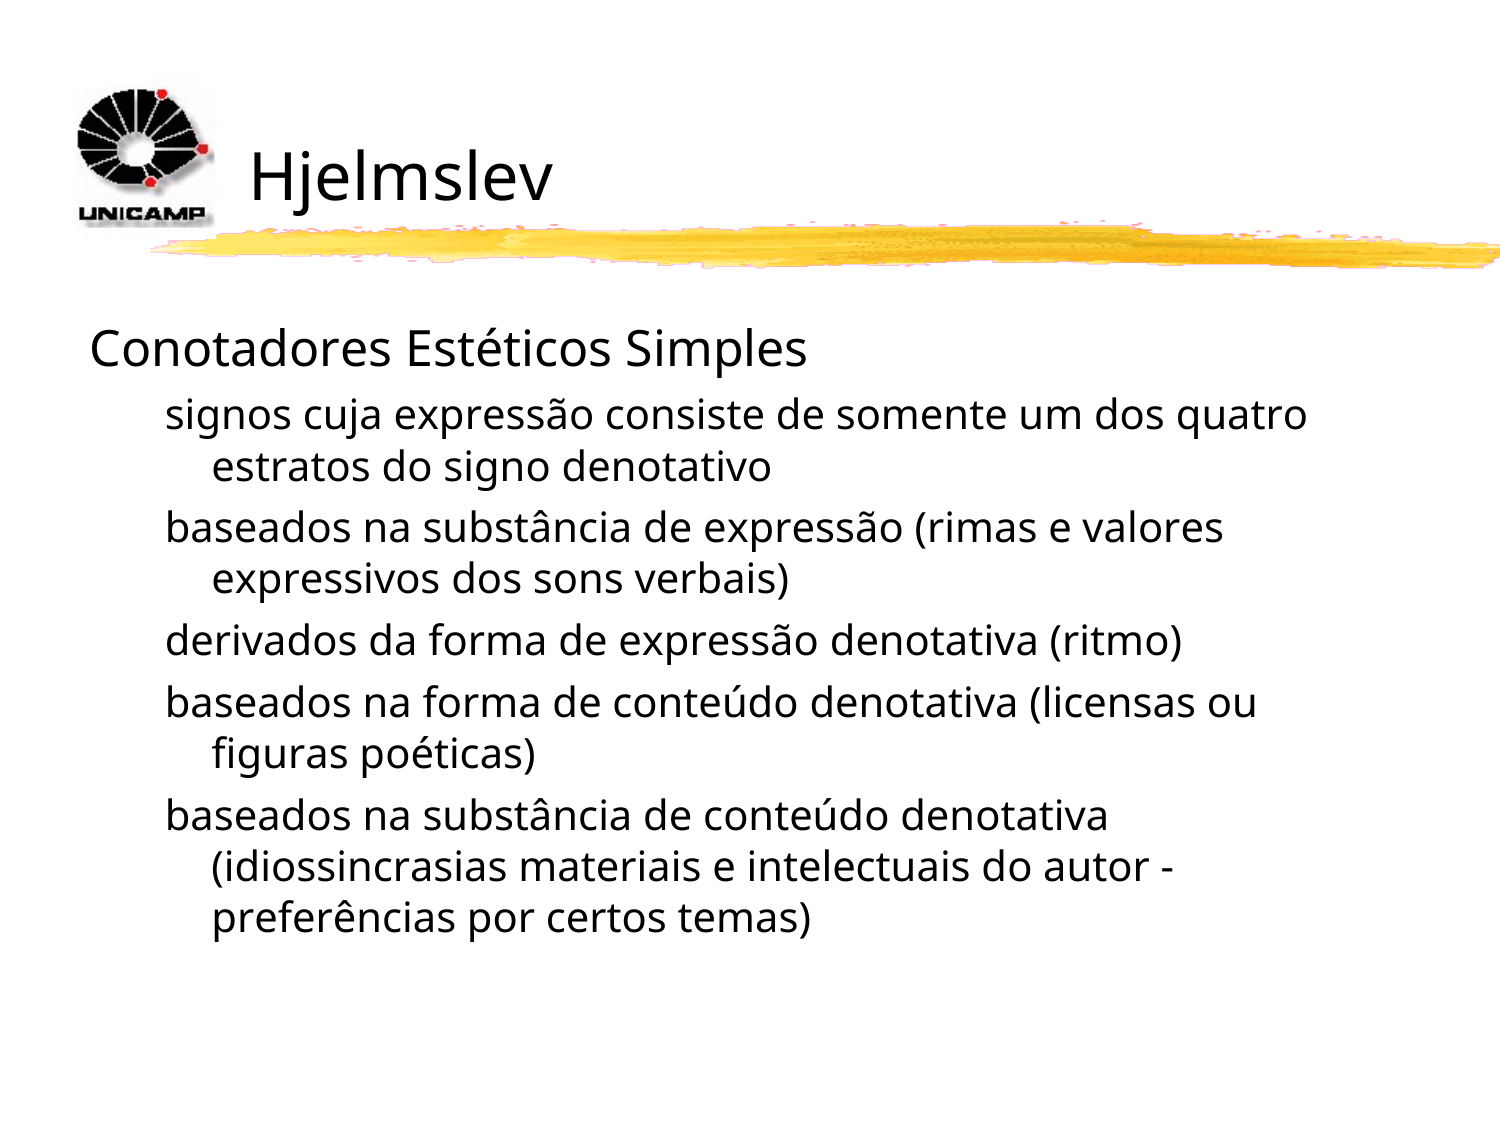

# Hjelmslev
Conotadores Estéticos Simples
signos cuja expressão consiste de somente um dos quatro estratos do signo denotativo
baseados na substância de expressão (rimas e valores expressivos dos sons verbais)
derivados da forma de expressão denotativa (ritmo)
baseados na forma de conteúdo denotativa (licensas ou figuras poéticas)
baseados na substância de conteúdo denotativa (idiossincrasias materiais e intelectuais do autor - preferências por certos temas)